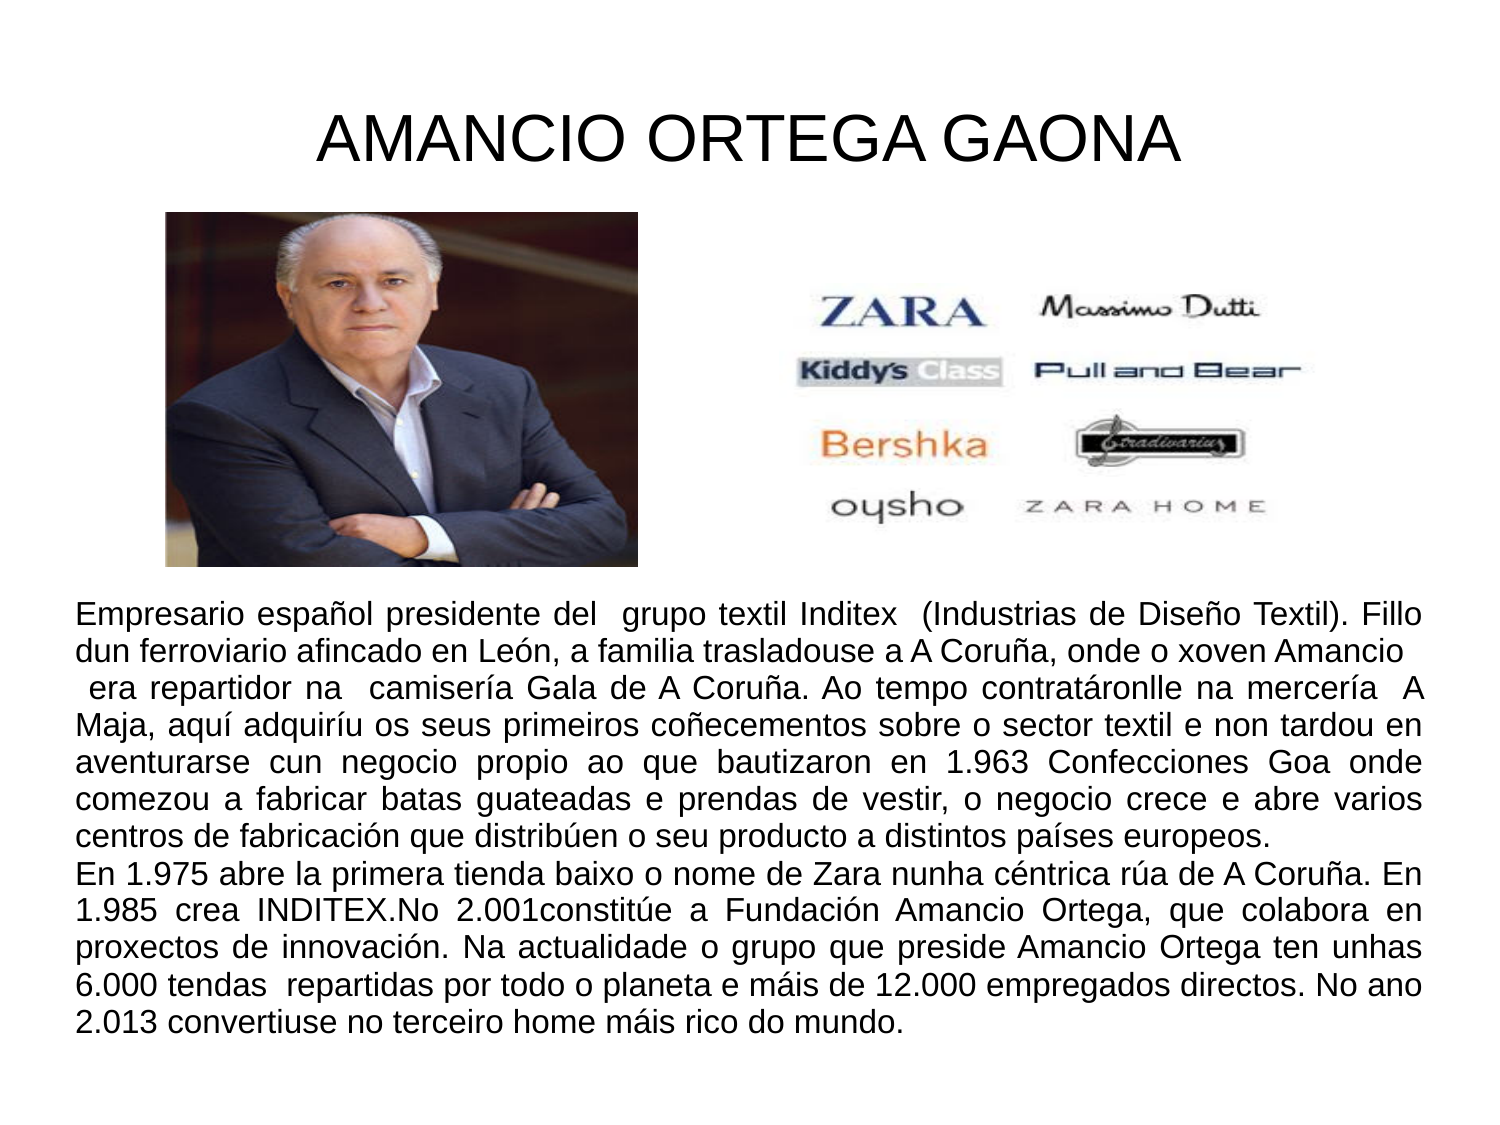

# AMANCIO ORTEGA GAONA
Empresario español presidente del grupo textil Inditex (Industrias de Diseño Textil). Fillo dun ferroviario afincado en León, a familia trasladouse a A Coruña, onde o xoven Amancio
 era repartidor na camisería Gala de A Coruña. Ao tempo contratáronlle na mercería A Maja, aquí adquiríu os seus primeiros coñecementos sobre o sector textil e non tardou en aventurarse cun negocio propio ao que bautizaron en 1.963 Confecciones Goa onde comezou a fabricar batas guateadas e prendas de vestir, o negocio crece e abre varios centros de fabricación que distribúen o seu producto a distintos países europeos.
En 1.975 abre la primera tienda baixo o nome de Zara nunha céntrica rúa de A Coruña. En 1.985 crea INDITEX.No 2.001constitúe a Fundación Amancio Ortega, que colabora en proxectos de innovación. Na actualidade o grupo que preside Amancio Ortega ten unhas 6.000 tendas repartidas por todo o planeta e máis de 12.000 empregados directos. No ano 2.013 convertiuse no terceiro home máis rico do mundo.